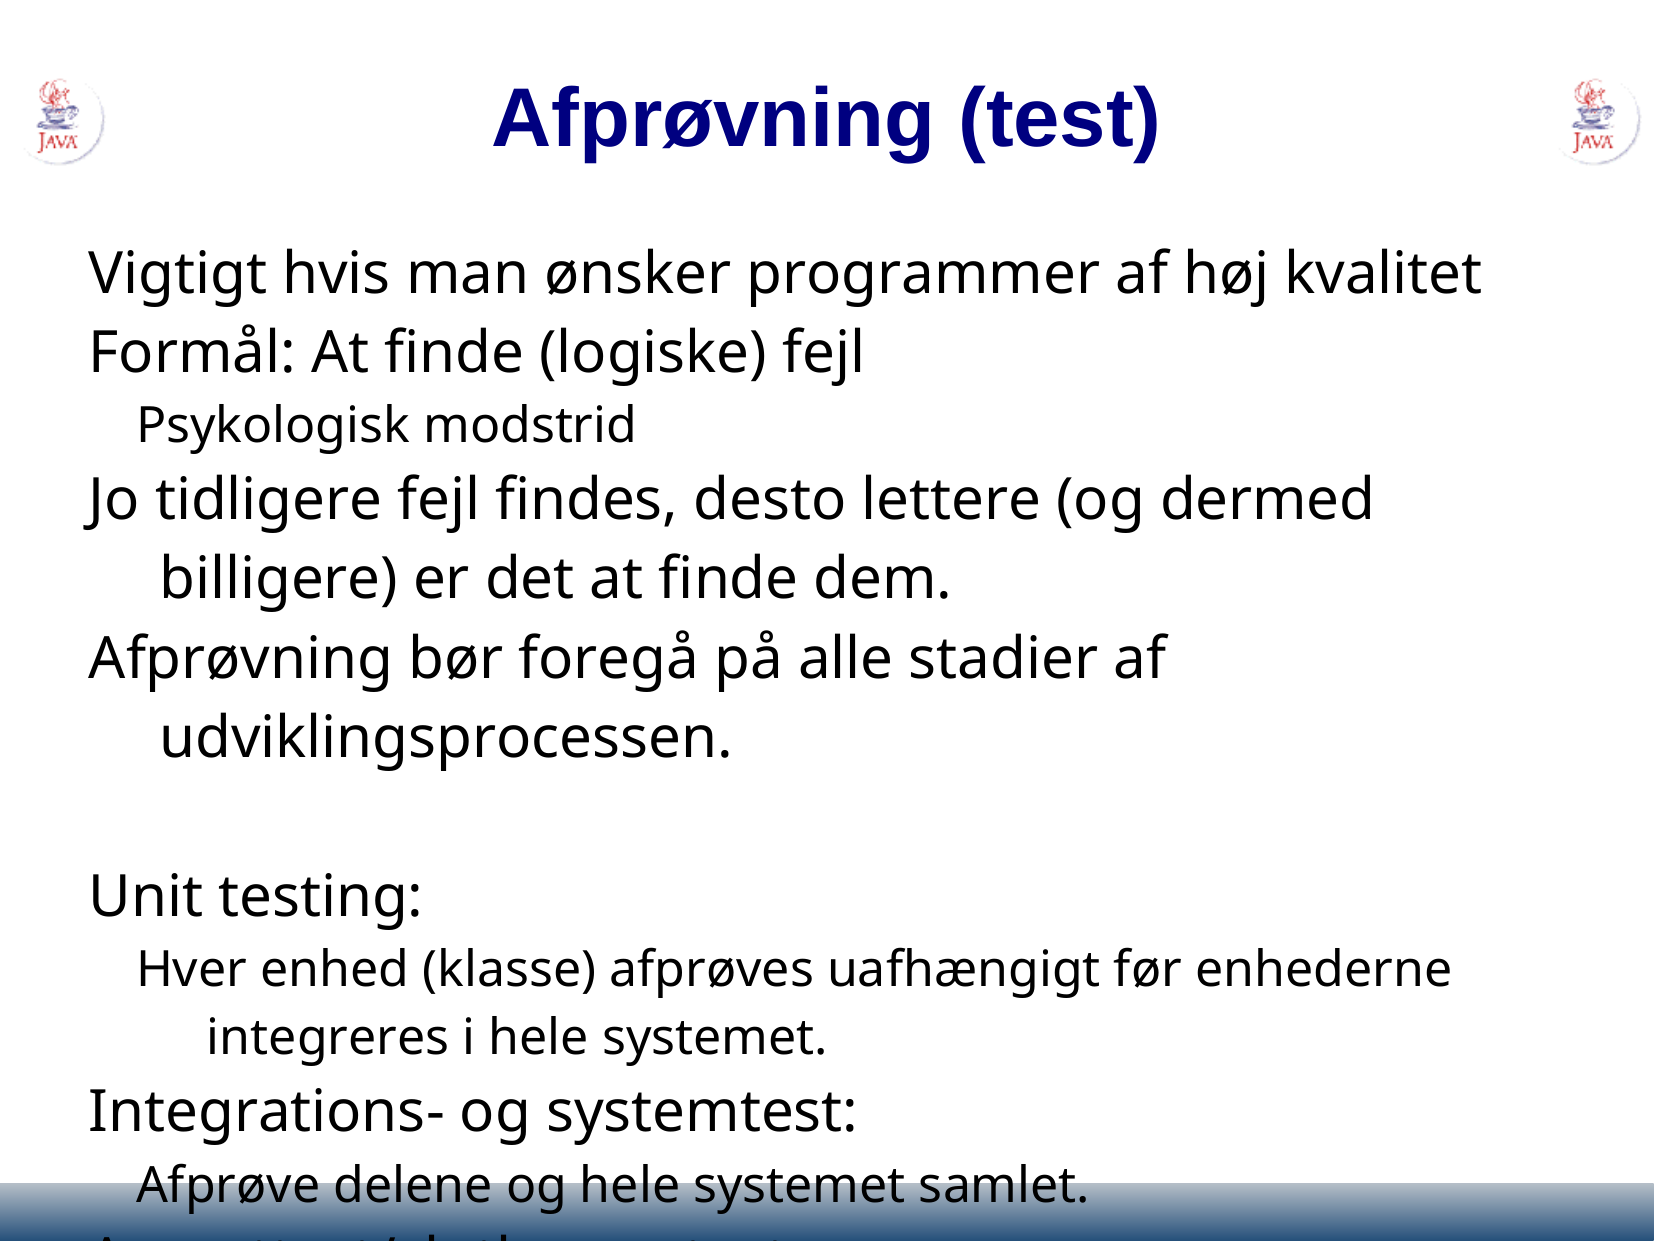

# Afprøvning (test)
Vigtigt hvis man ønsker programmer af høj kvalitet
Formål: At finde (logiske) fejl
Psykologisk modstrid
Jo tidligere fejl findes, desto lettere (og dermed billigere) er det at finde dem.
Afprøvning bør foregå på alle stadier af udviklingsprocessen.
Unit testing:
Hver enhed (klasse) afprøves uafhængigt før enhederne integreres i hele systemet.
Integrations- og systemtest:
Afprøve delene og hele systemet samlet.
Accepttest/slutbrugertest:
Sikrer at sytemet opfører sig som forventet af brugeren.